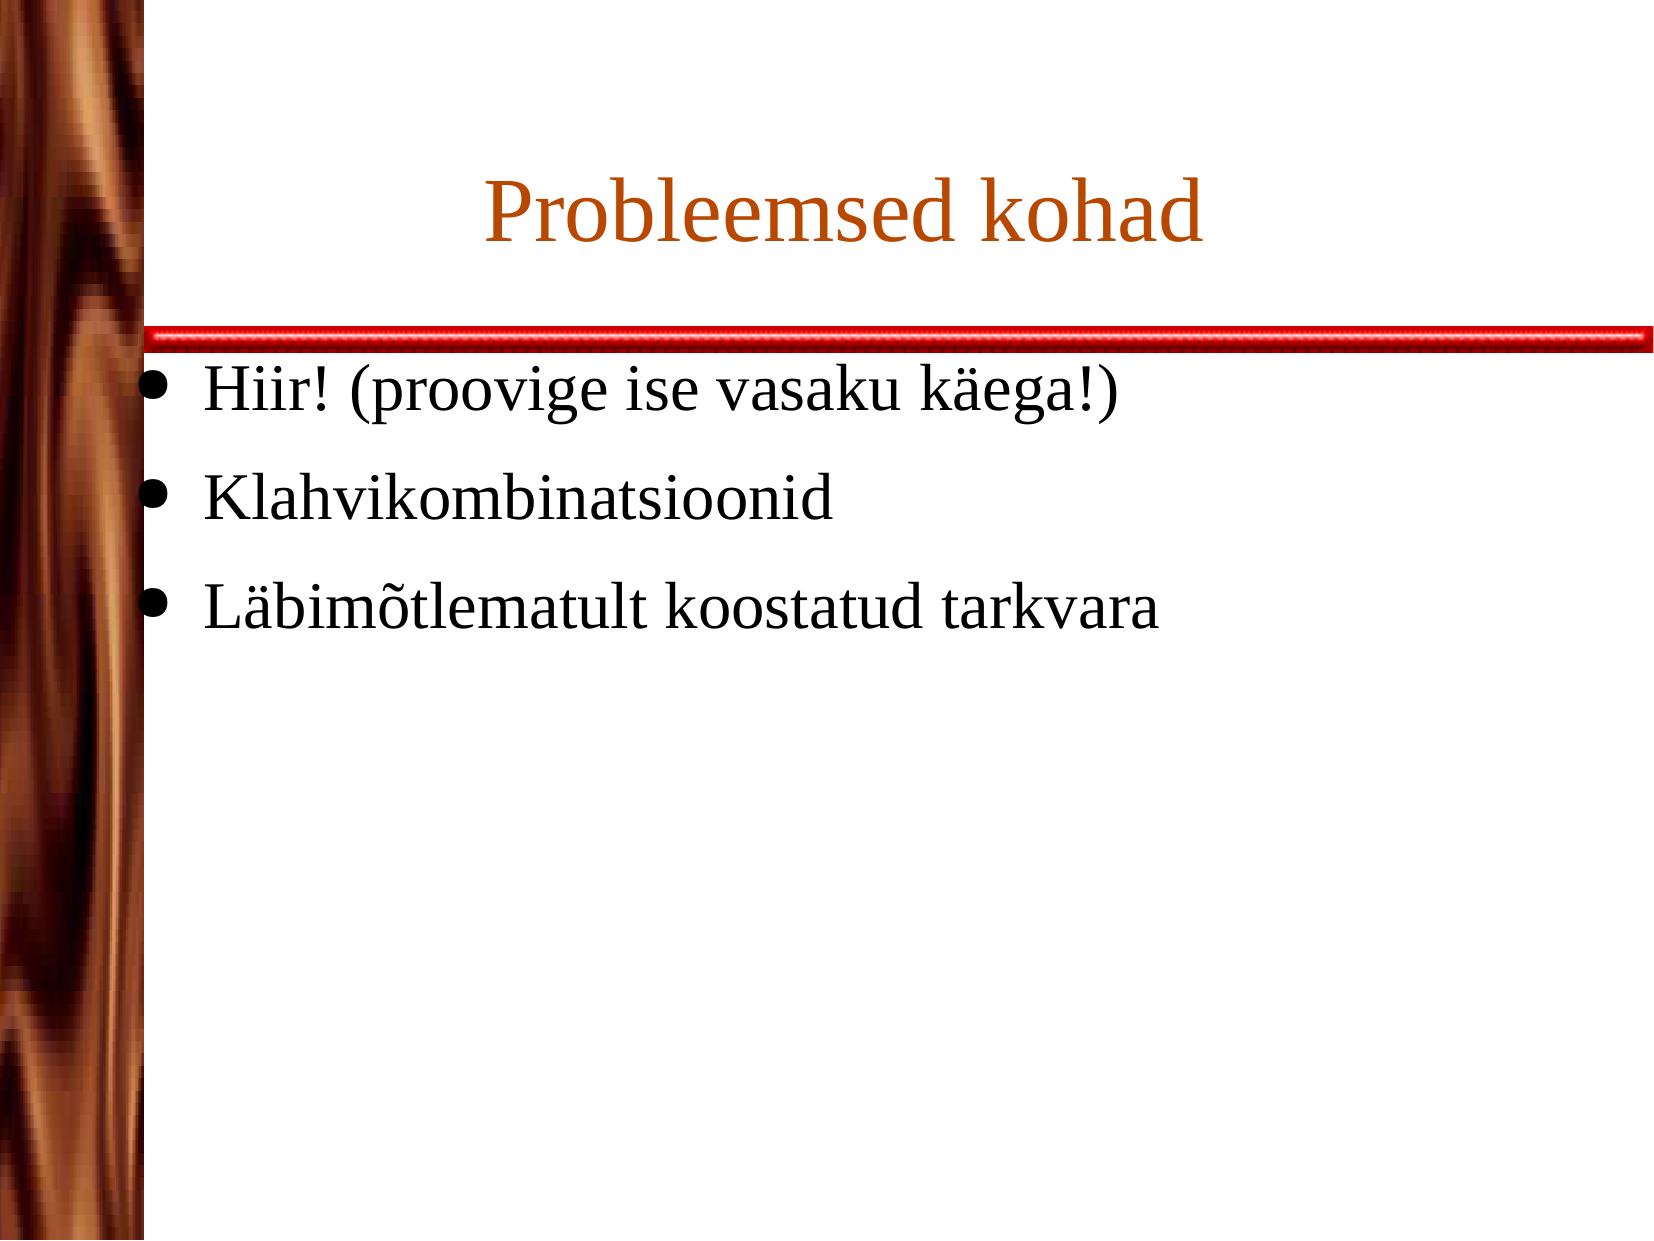

# Probleemsed kohad
Hiir! (proovige ise vasaku käega!)
Klahvikombinatsioonid
Läbimõtlematult koostatud tarkvara